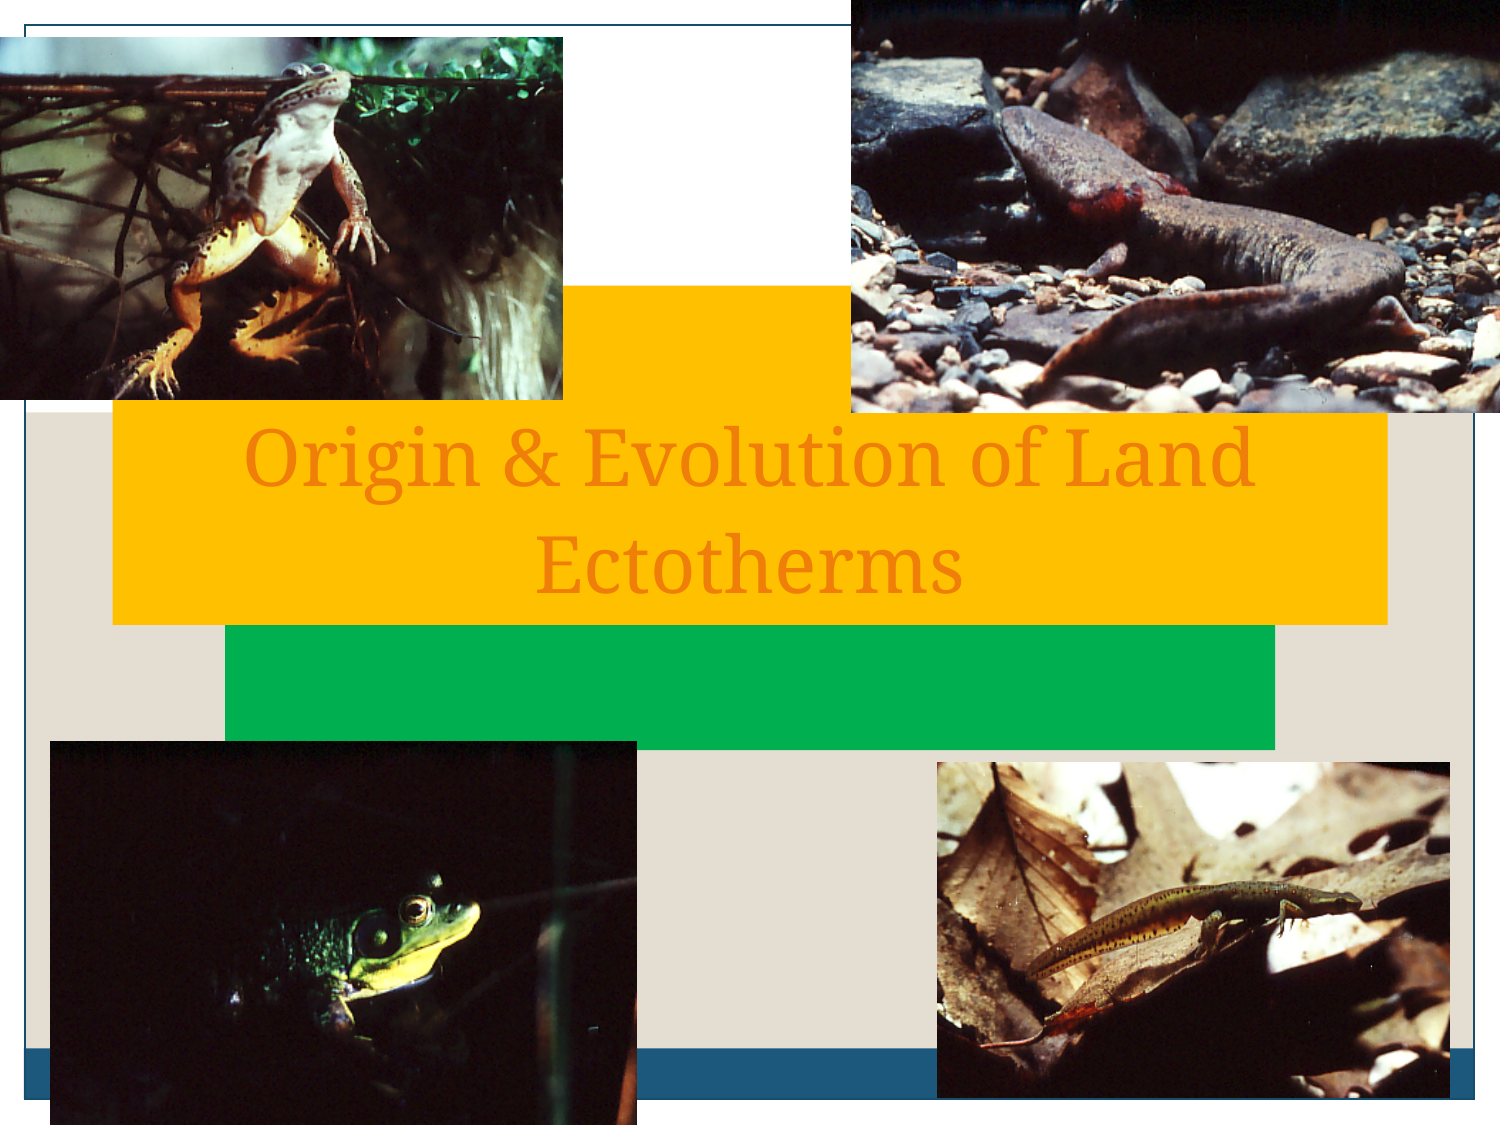

# Origin & Evolution of Land Ectotherms
B.SC(H) ZOOLOGY PART II